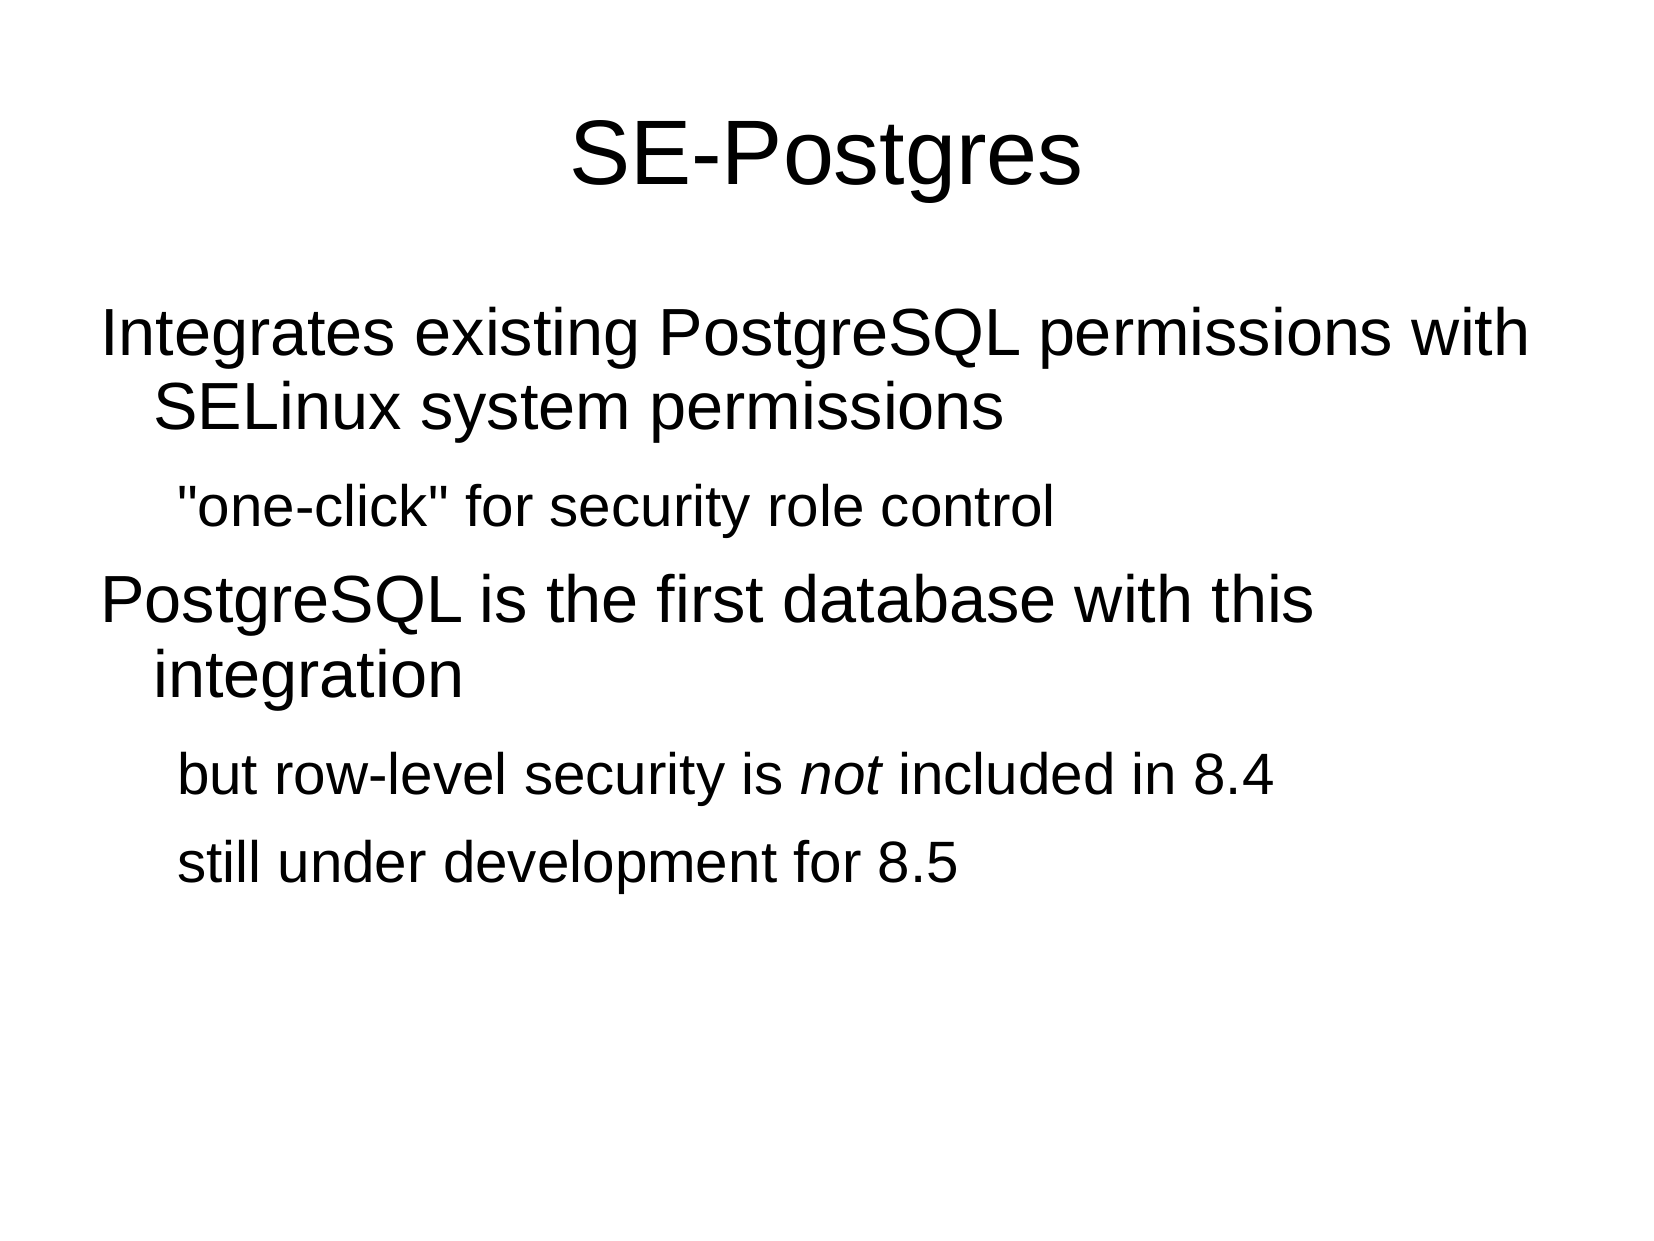

# SE-Postgres
Integrates existing PostgreSQL permissions with SELinux system permissions
"one-click" for security role control
PostgreSQL is the first database with this integration
but row-level security is not included in 8.4
still under development for 8.5